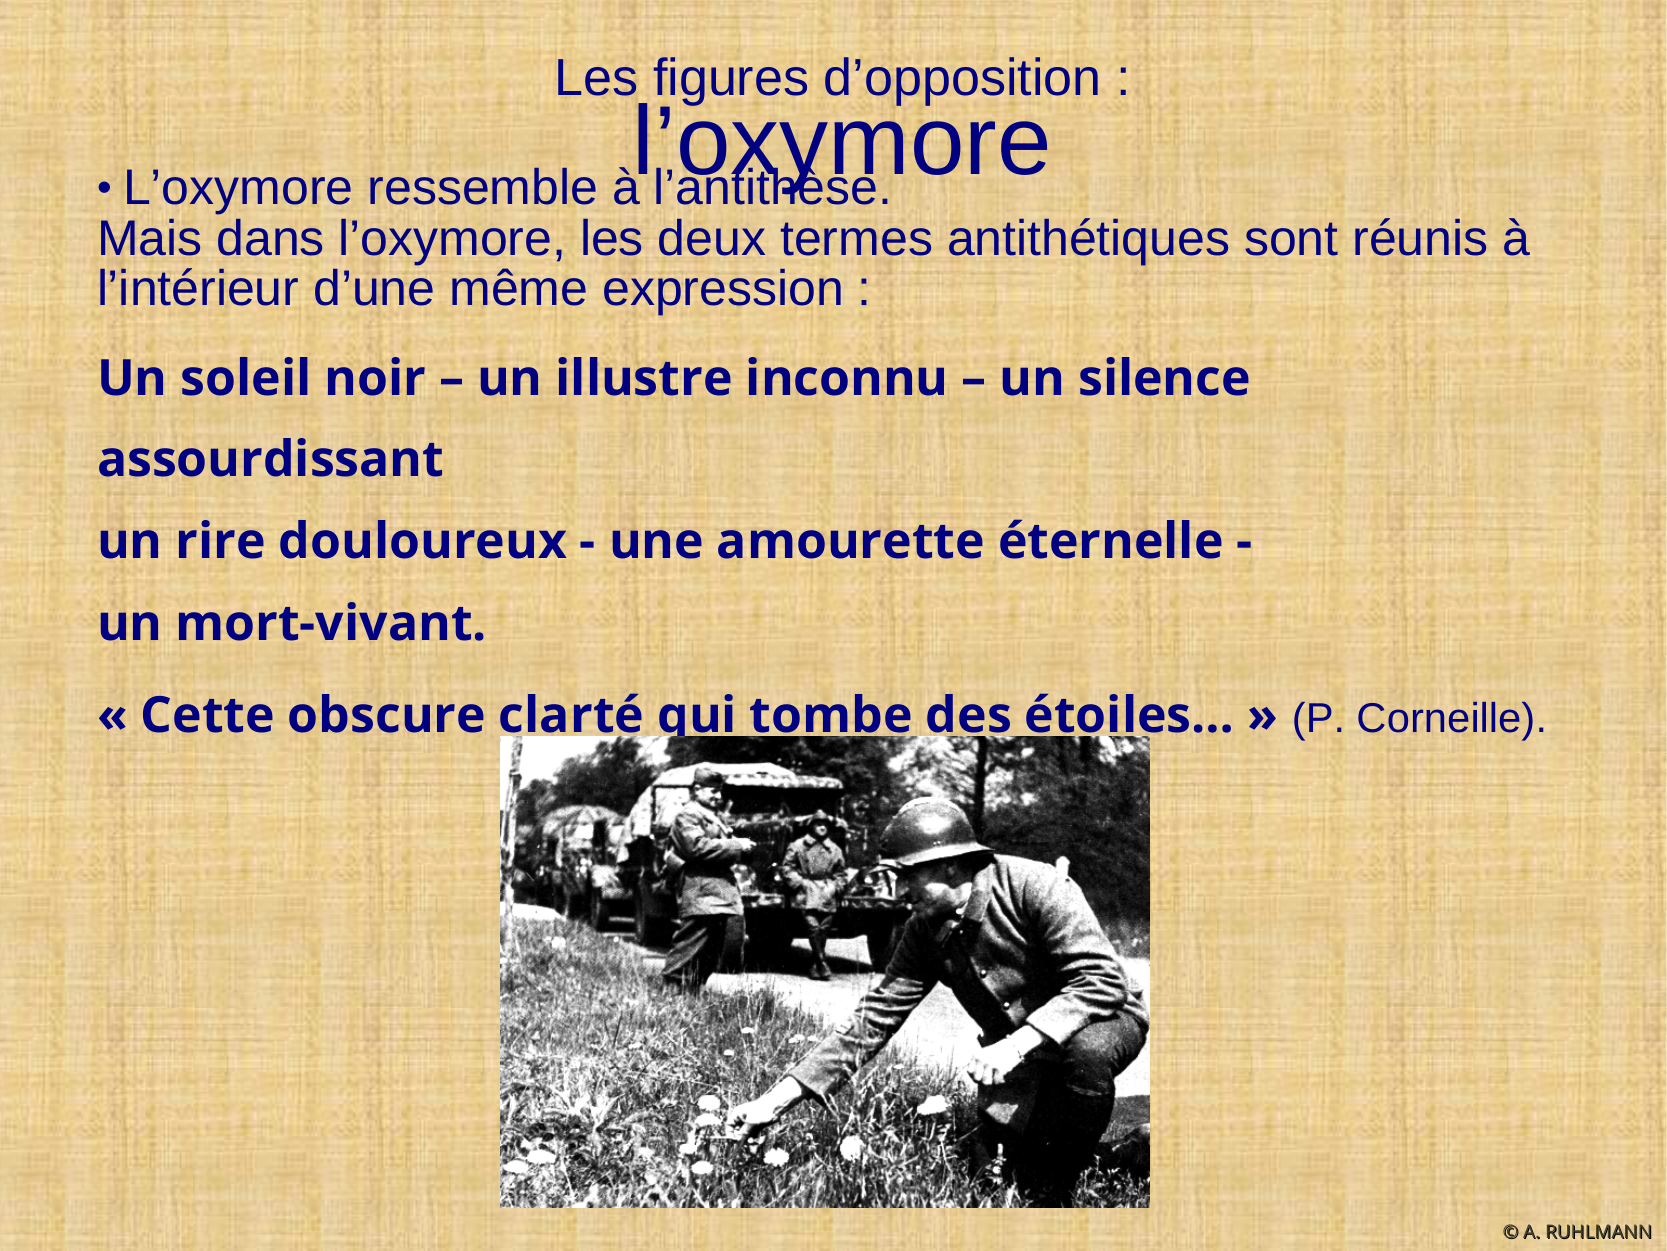

# Les figures d’opposition : l’oxymore
 L’oxymore ressemble à l’antithèse.
Mais dans l’oxymore, les deux termes antithétiques sont réunis à l’intérieur d’une même expression :
Un soleil noir – un illustre inconnu – un silence assourdissant
un rire douloureux - une amourette éternelle -
un mort-vivant.
« Cette obscure clarté qui tombe des étoiles… » (P. Corneille).
© A. RUHLMANN